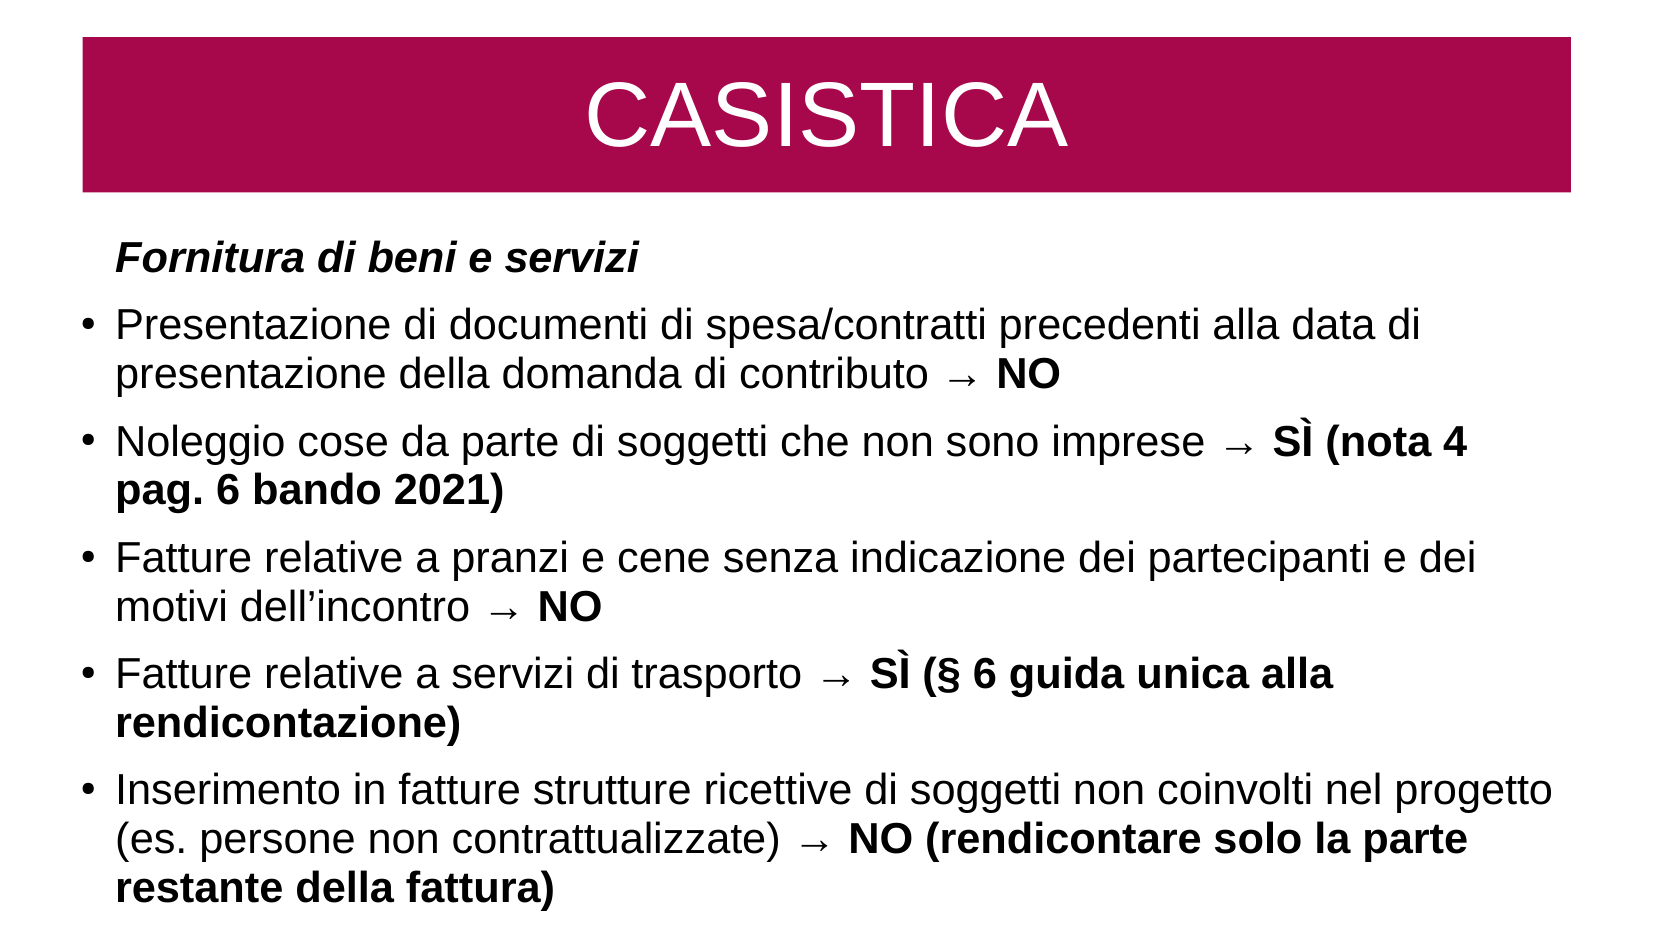

# CASISTICA
Fornitura di beni e servizi
Presentazione di documenti di spesa/contratti precedenti alla data di presentazione della domanda di contributo → NO
Noleggio cose da parte di soggetti che non sono imprese → SÌ (nota 4 pag. 6 bando 2021)
Fatture relative a pranzi e cene senza indicazione dei partecipanti e dei motivi dell’incontro → NO
Fatture relative a servizi di trasporto → SÌ (§ 6 guida unica alla rendicontazione)
Inserimento in fatture strutture ricettive di soggetti non coinvolti nel progetto (es. persone non contrattualizzate) → NO (rendicontare solo la parte restante della fattura)